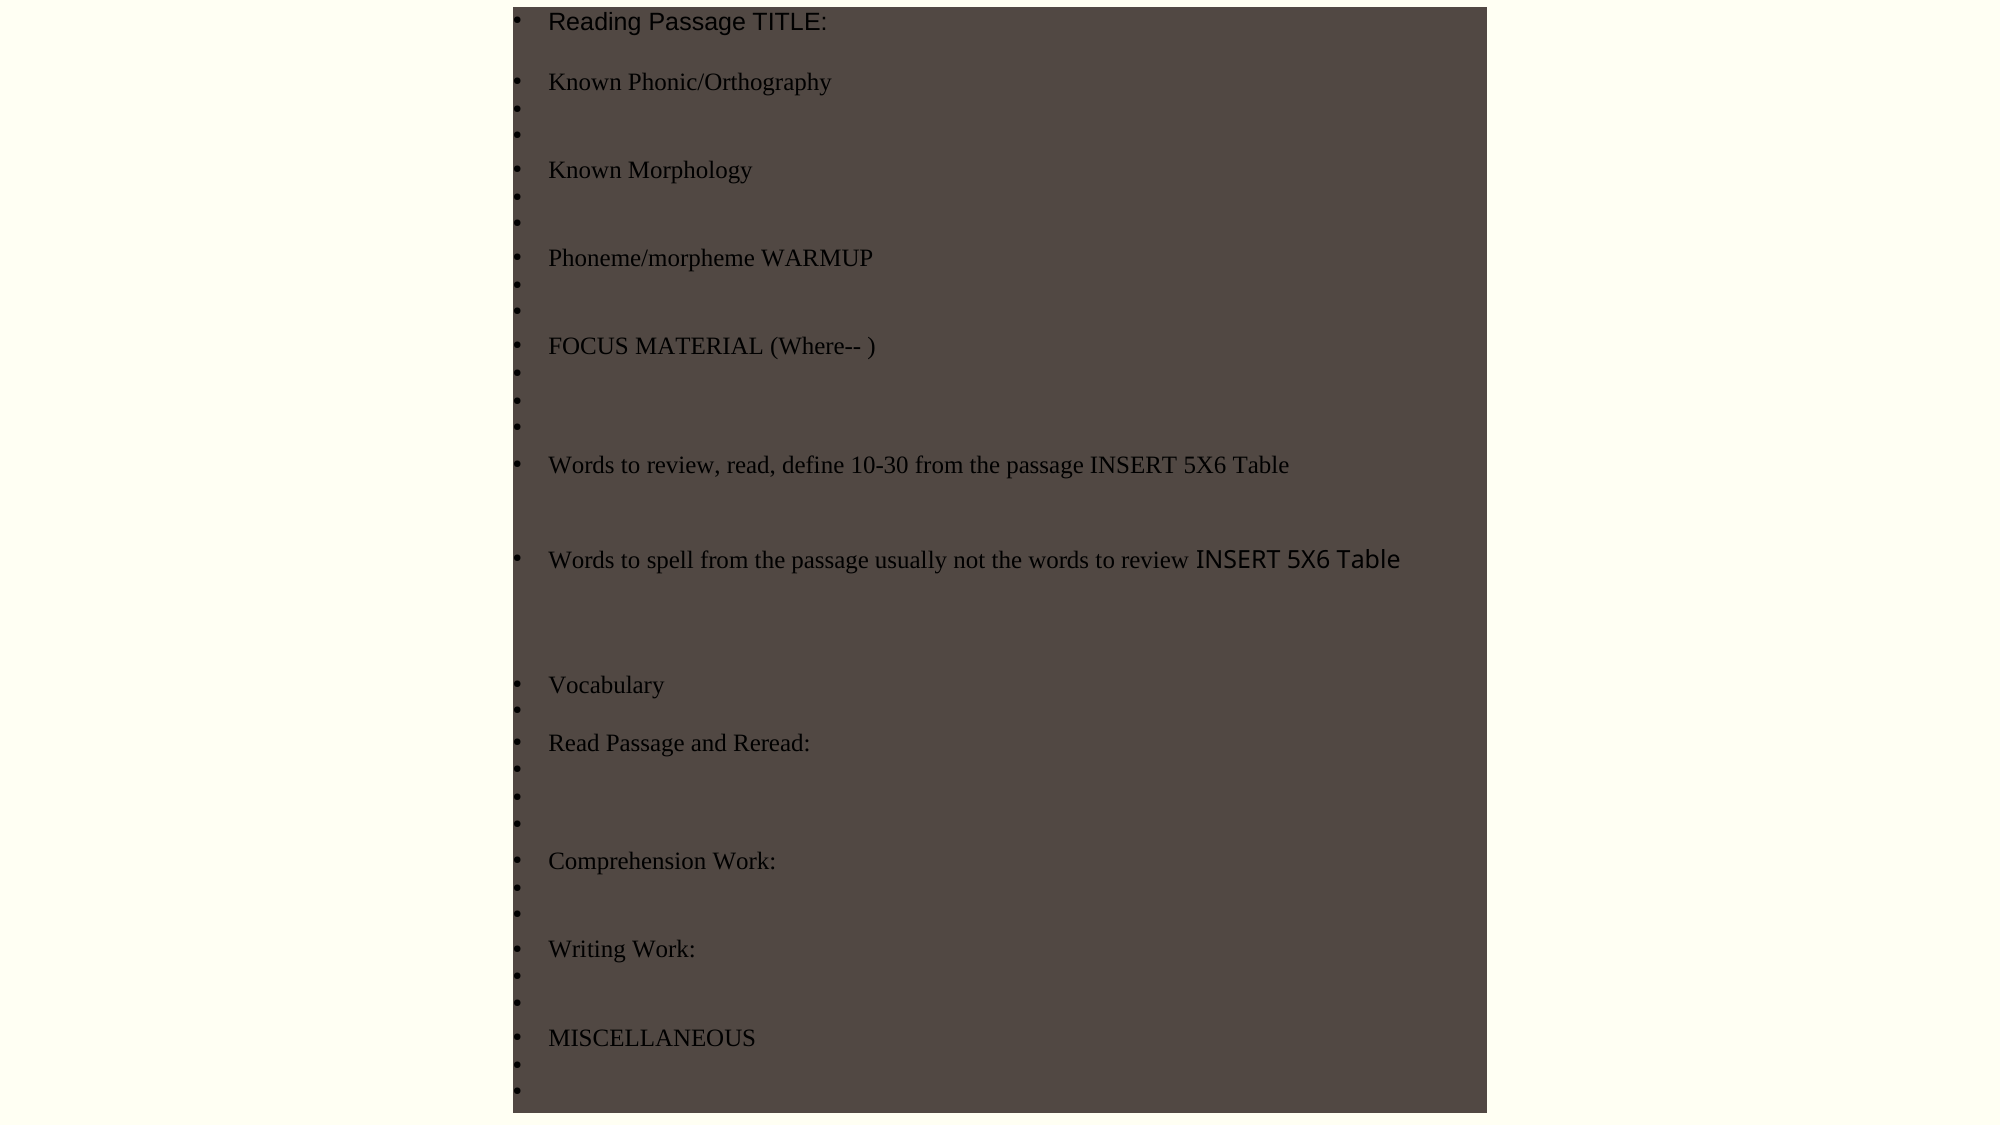

| Reading Passage TITLE: |
| --- |
| Known Phonic/Orthography |
| Known Morphology |
| Phoneme/morpheme WARMUP |
| FOCUS MATERIAL (Where-- ) |
| Words to review, read, define 10-30 from the passage INSERT 5X6 Table |
| Words to spell from the passage usually not the words to review INSERT 5X6 Table |
| Vocabulary |
| Read Passage and Reread: |
| Comprehension Work: |
| Writing Work: |
| MISCELLANEOUS |
| | | | | |
| --- | --- | --- | --- | --- |
| | | | | |
| | | | | |
| | | | | |
| | | | | |
| | | | | |
| | | | | |
| --- | --- | --- | --- | --- |
| | | | | |
| | | | | |
| | | | | |
| | | | | |
| | | | | |